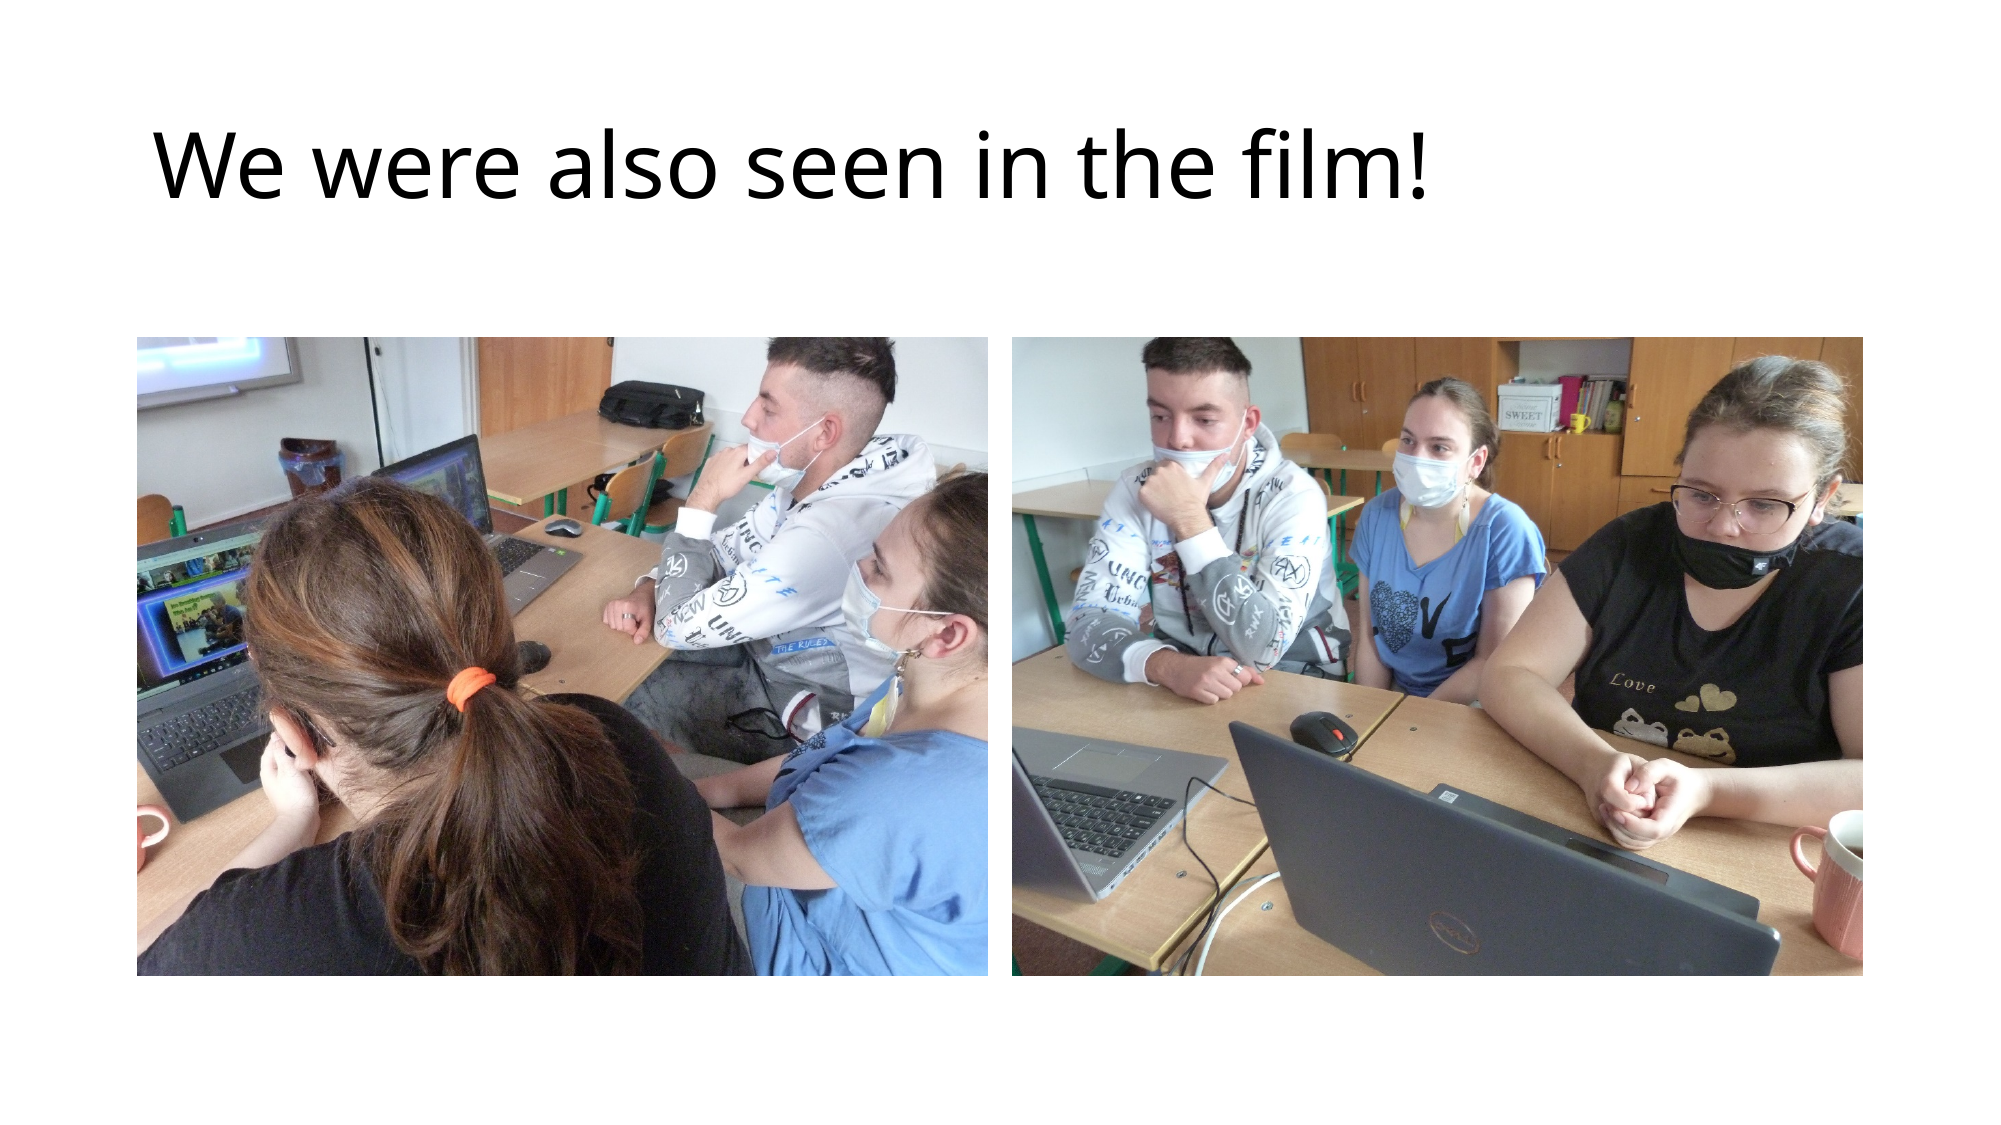

# We were also seen in the film!